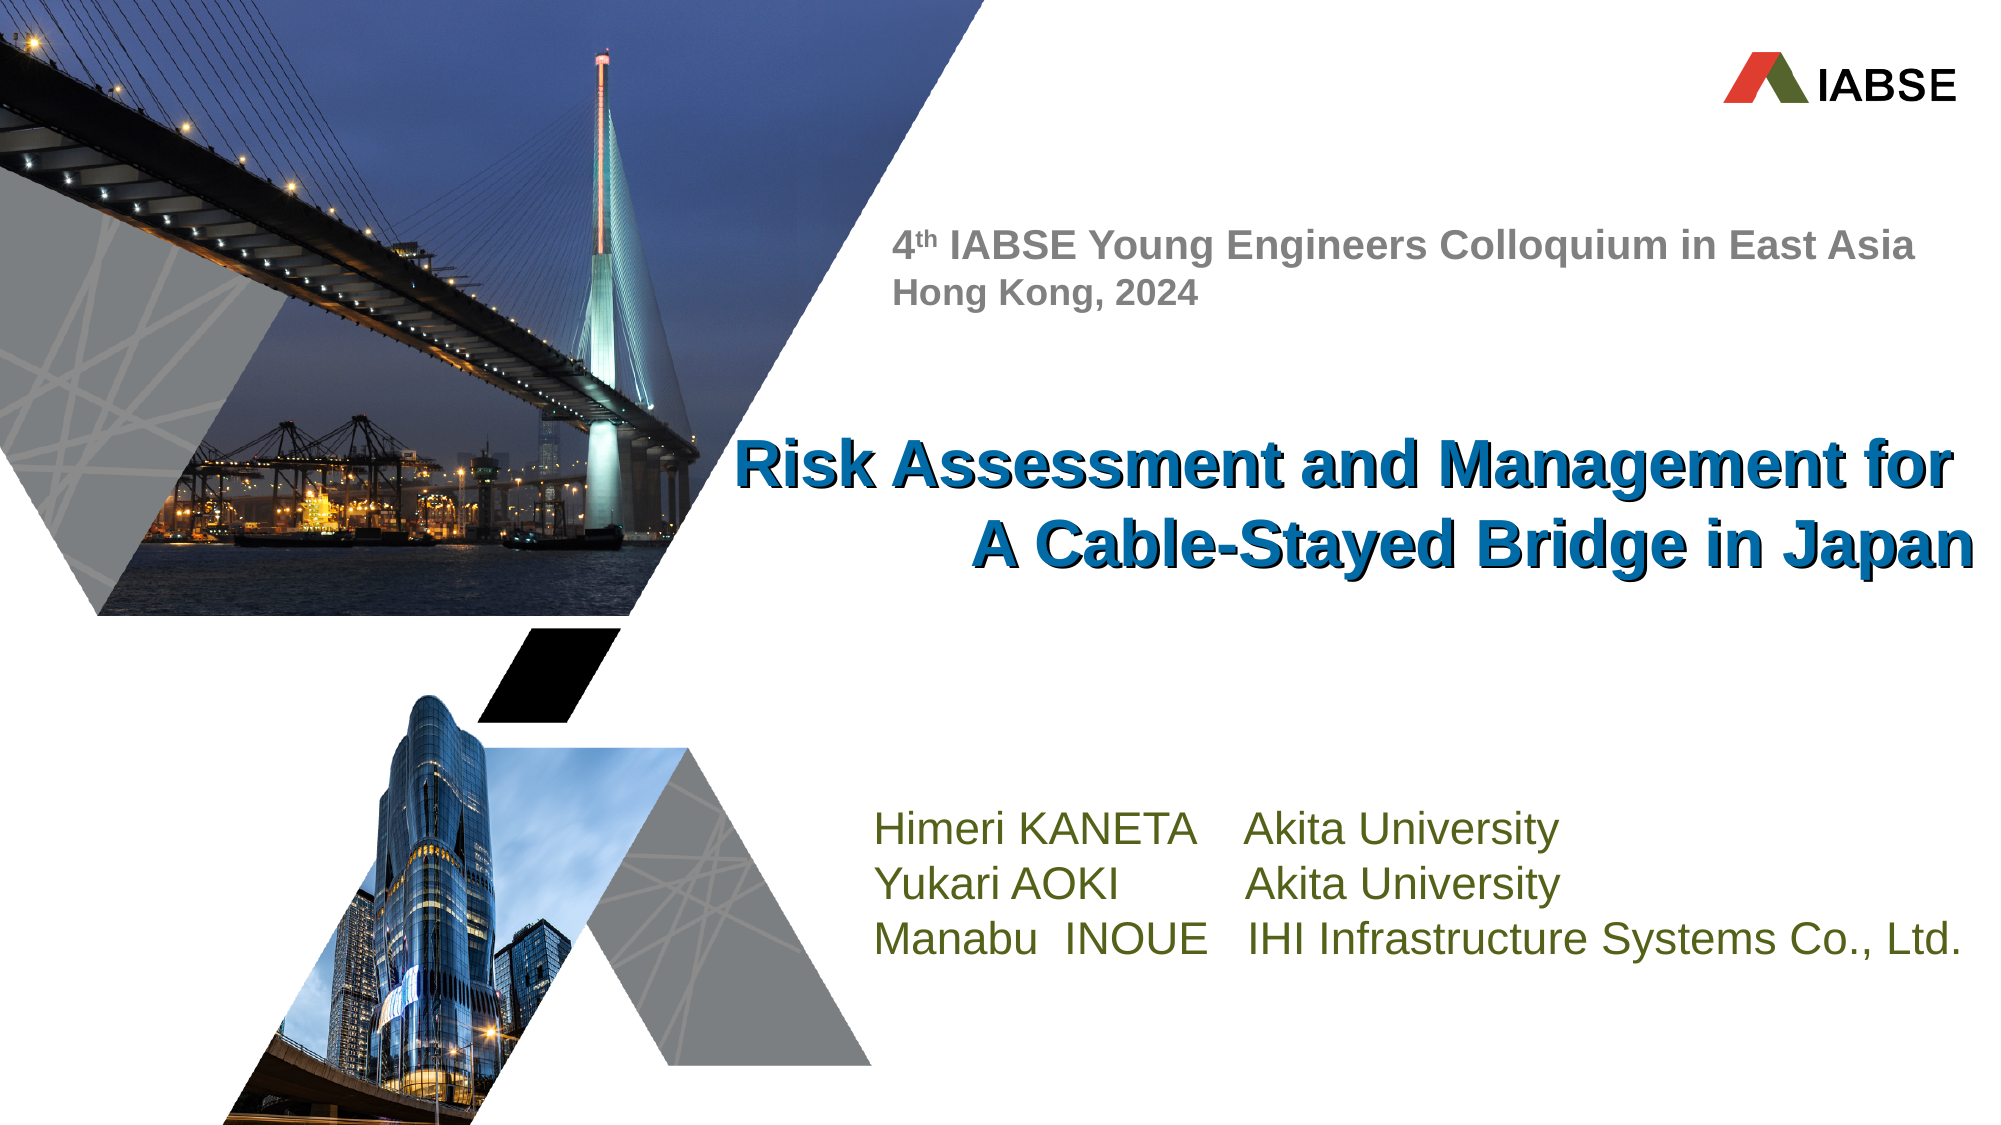

# Risk Assessment and Management for A Cable-Stayed Bridge in Japan
Himeri KANETA Akita University
Yukari AOKI Akita University
Manabu INOUE IHI Infrastructure Systems Co., Ltd.